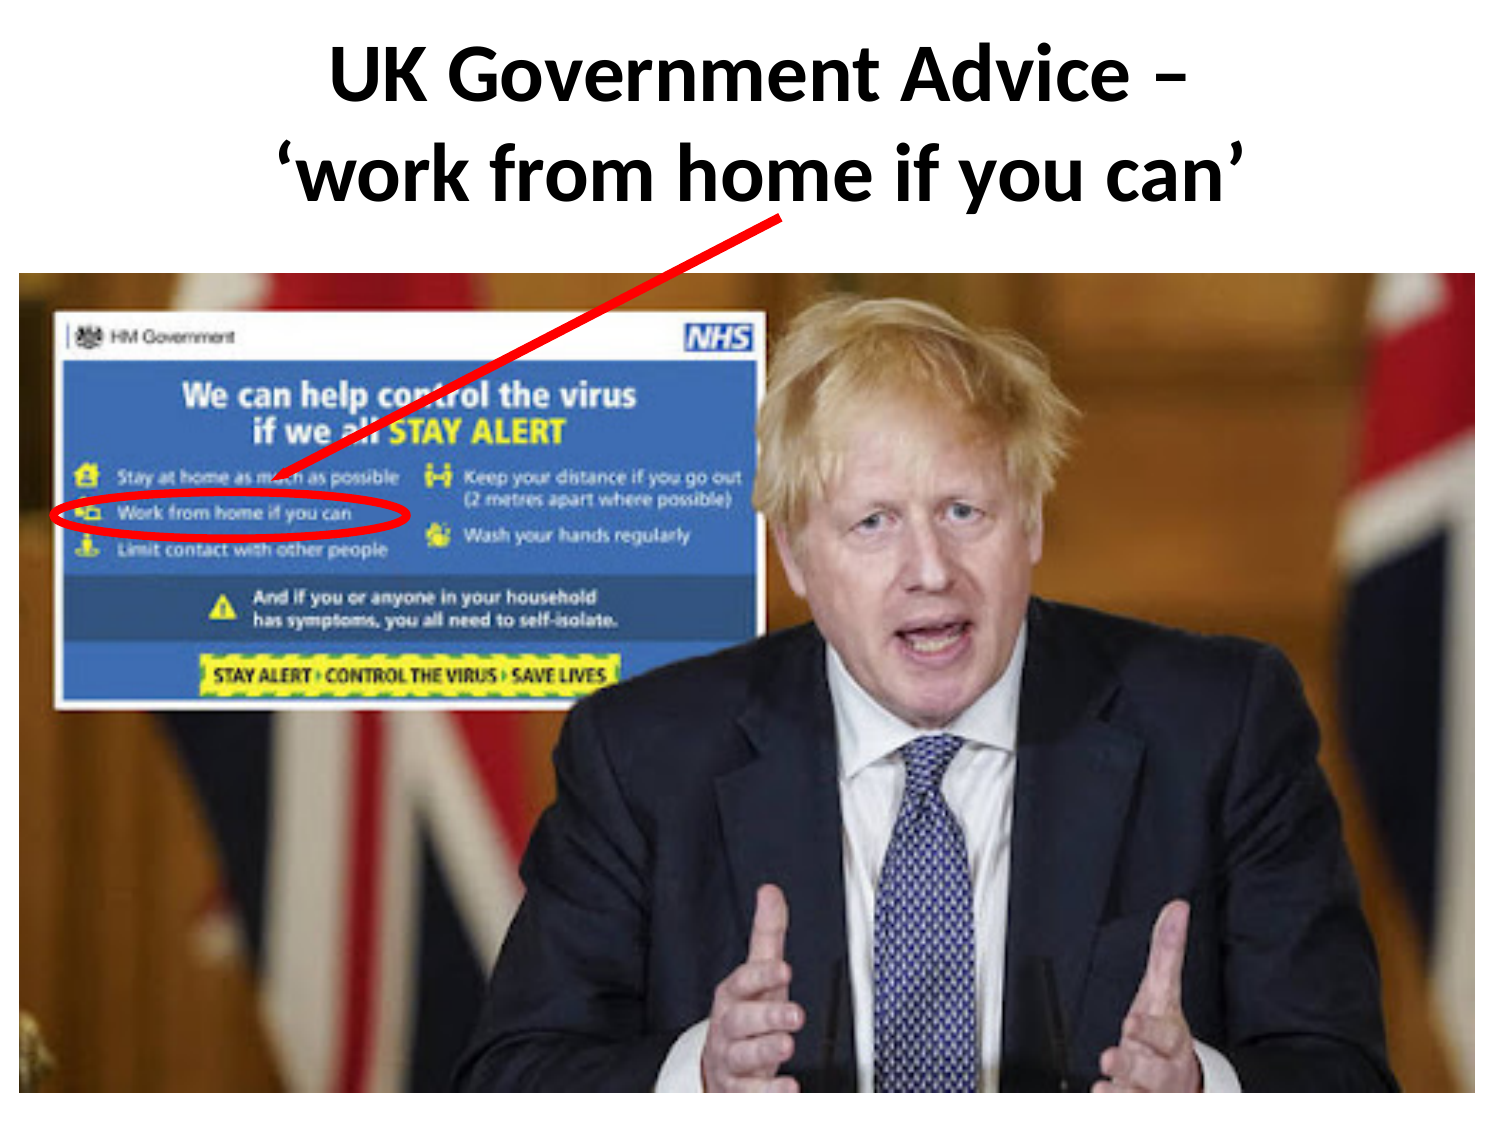

UK Government Advice –
‘work from home if you can’